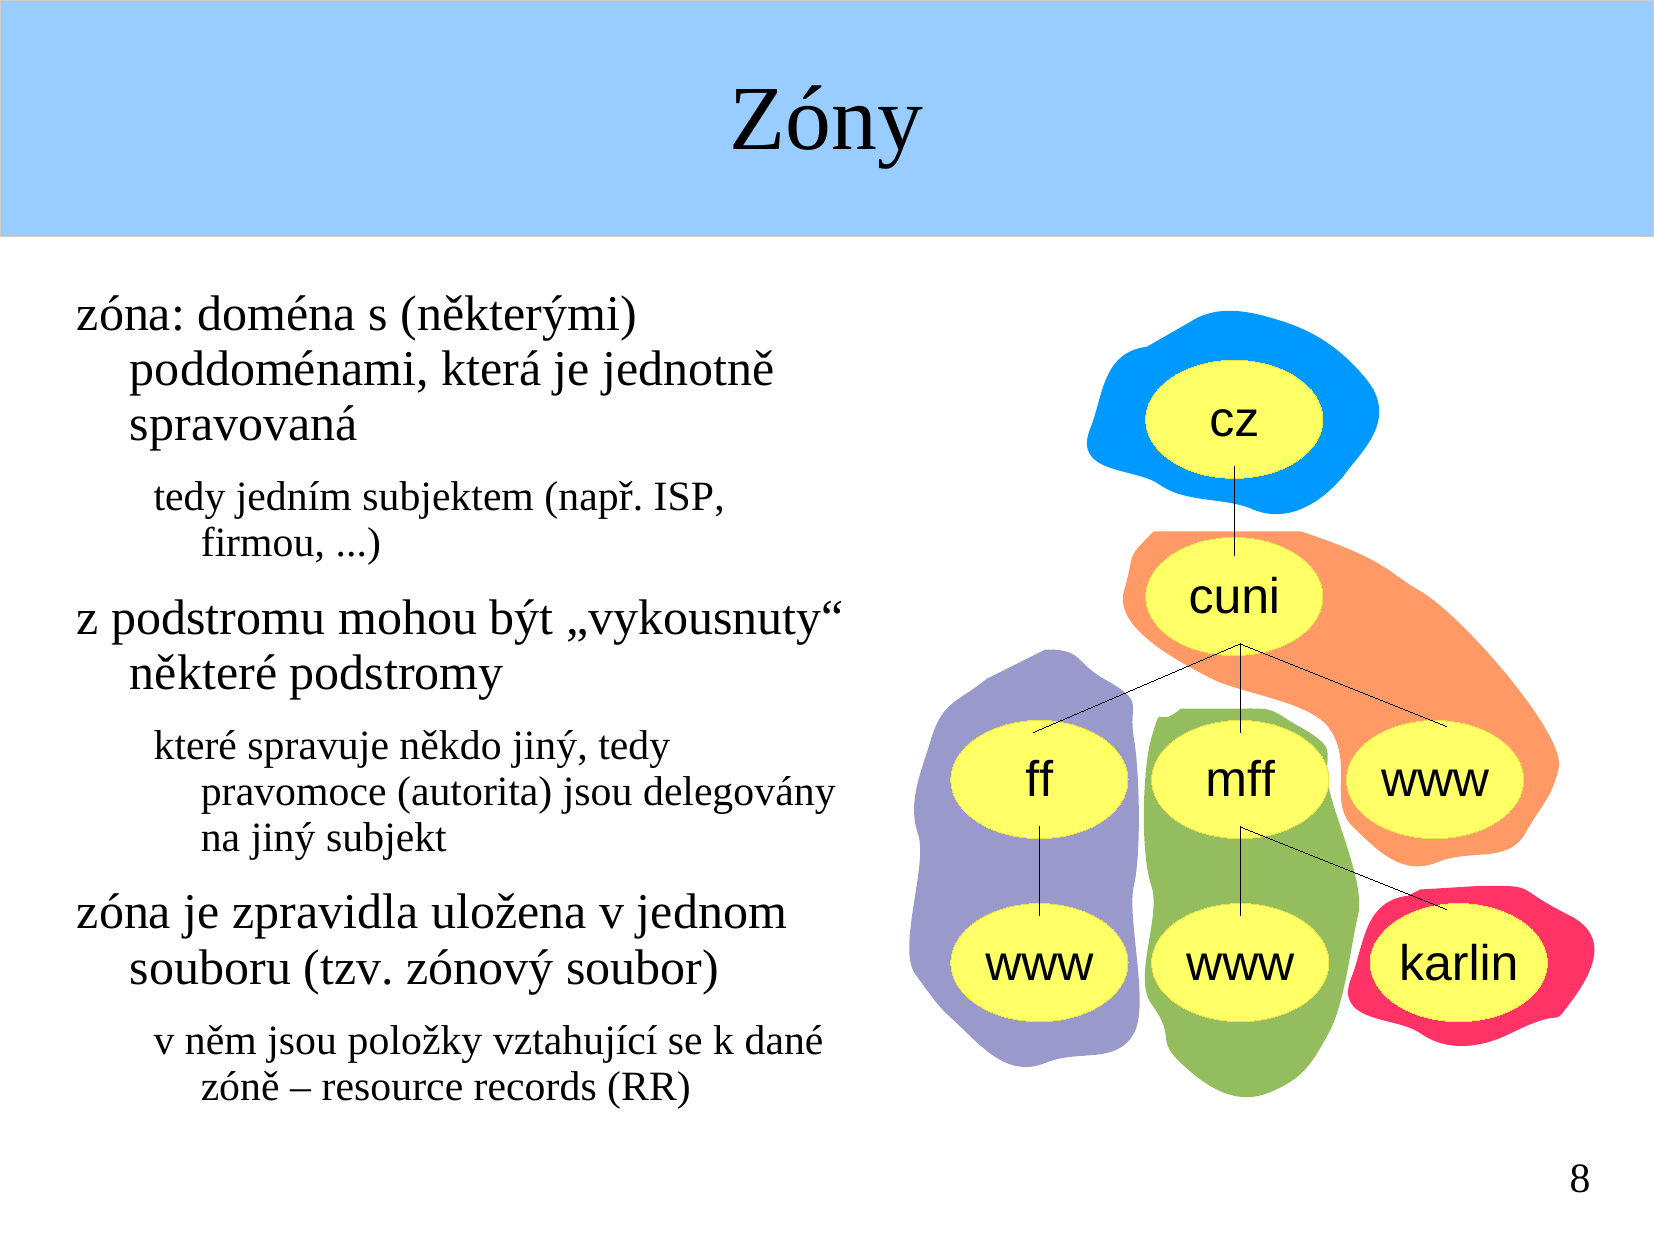

# Zóny
zóna: doména s (některými) poddoménami, která je jednotně spravovaná
tedy jedním subjektem (např. ISP, firmou, ...)
z podstromu mohou být „vykousnuty“ některé podstromy
které spravuje někdo jiný, tedy pravomoce (autorita) jsou delegovány na jiný subjekt
zóna je zpravidla uložena v jednom souboru (tzv. zónový soubor)
v něm jsou položky vztahující se k dané zóně – resource records (RR)
cz
cuni
ff
mff
www
gh
www
www
karlin